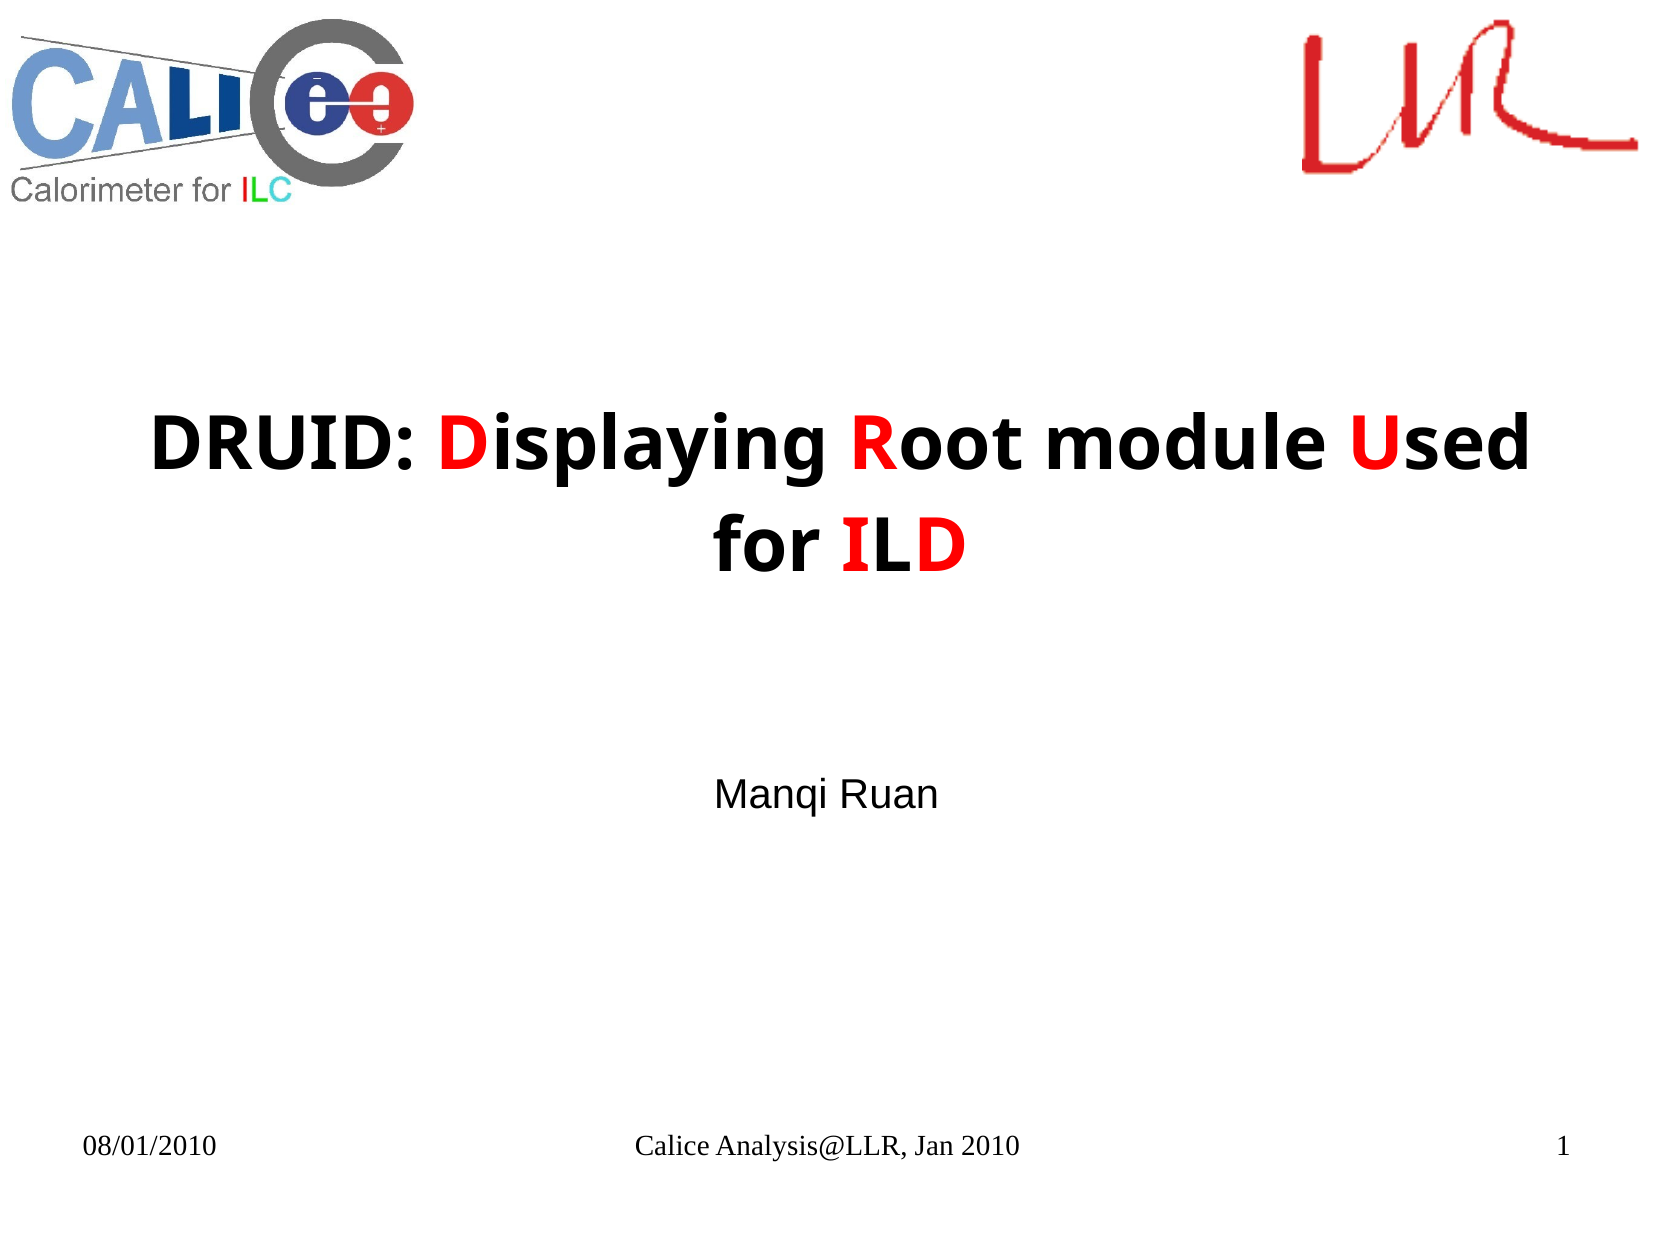

DRUID: Displaying Root module Used for ILD
# Manqi Ruan
08/01/2010
Calice Analysis@LLR, Jan 2010
1